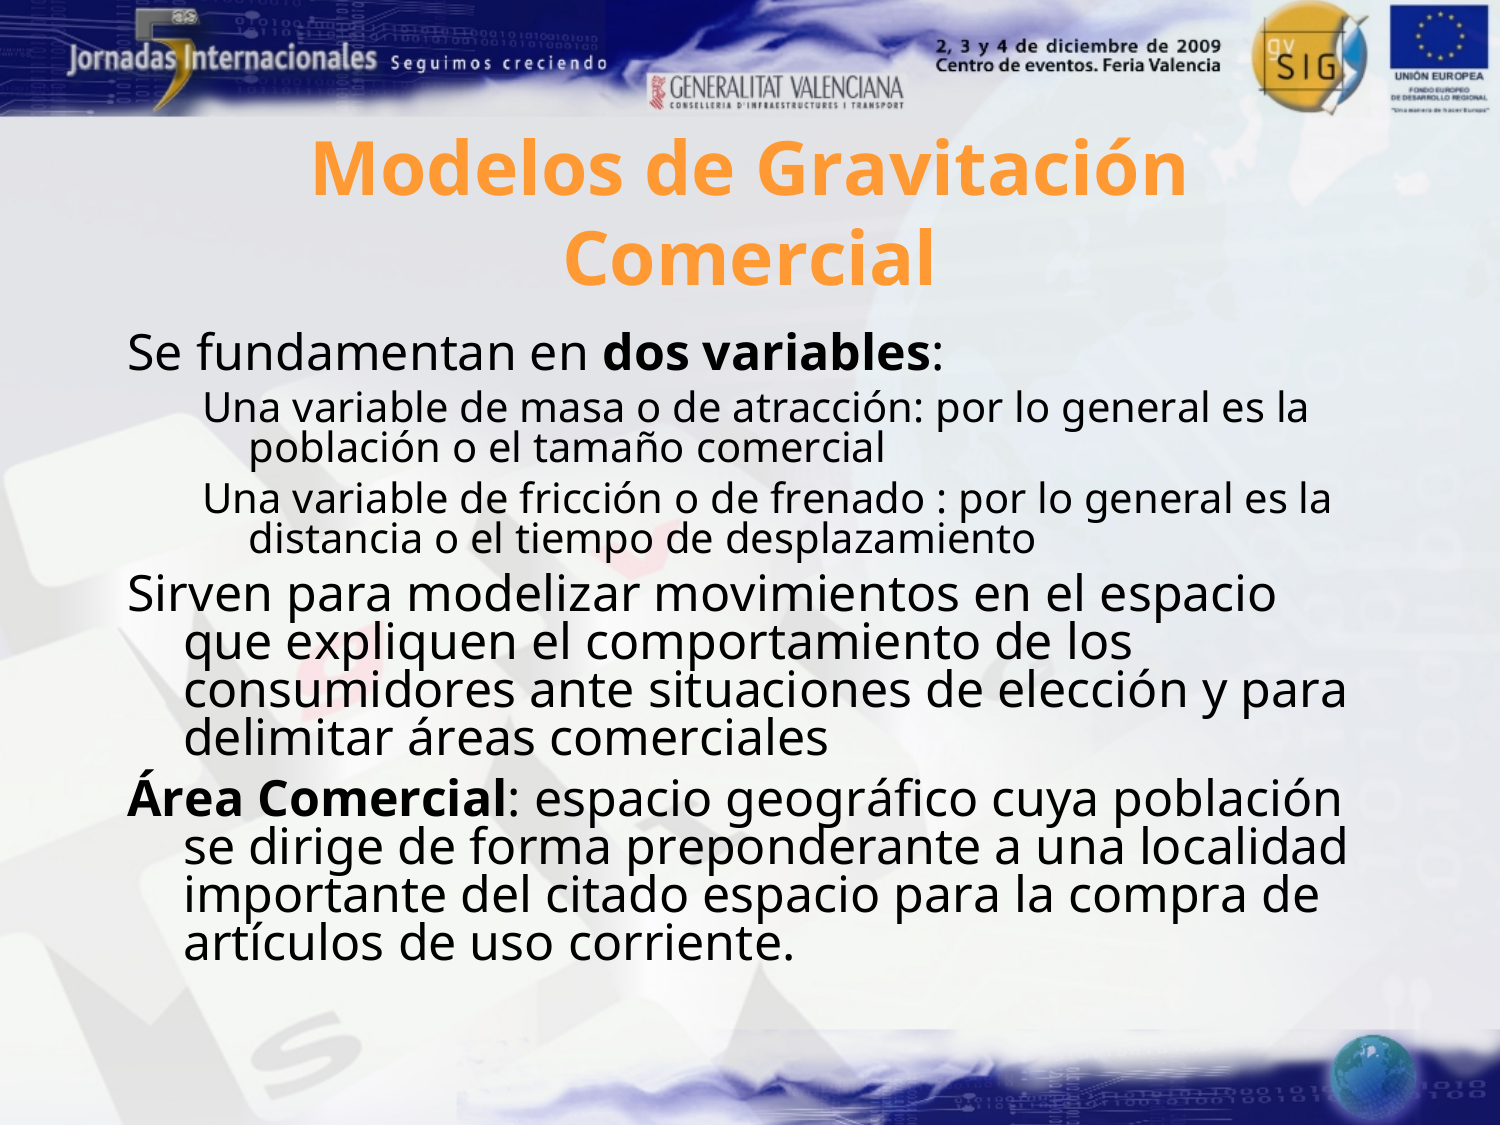

Modelos de Gravitación Comercial
Se fundamentan en dos variables:
Una variable de masa o de atracción: por lo general es la población o el tamaño comercial
Una variable de fricción o de frenado : por lo general es la distancia o el tiempo de desplazamiento
Sirven para modelizar movimientos en el espacio que expliquen el comportamiento de los consumidores ante situaciones de elección y para delimitar áreas comerciales
Área Comercial: espacio geográfico cuya población se dirige de forma preponderante a una localidad importante del citado espacio para la compra de artículos de uso corriente.